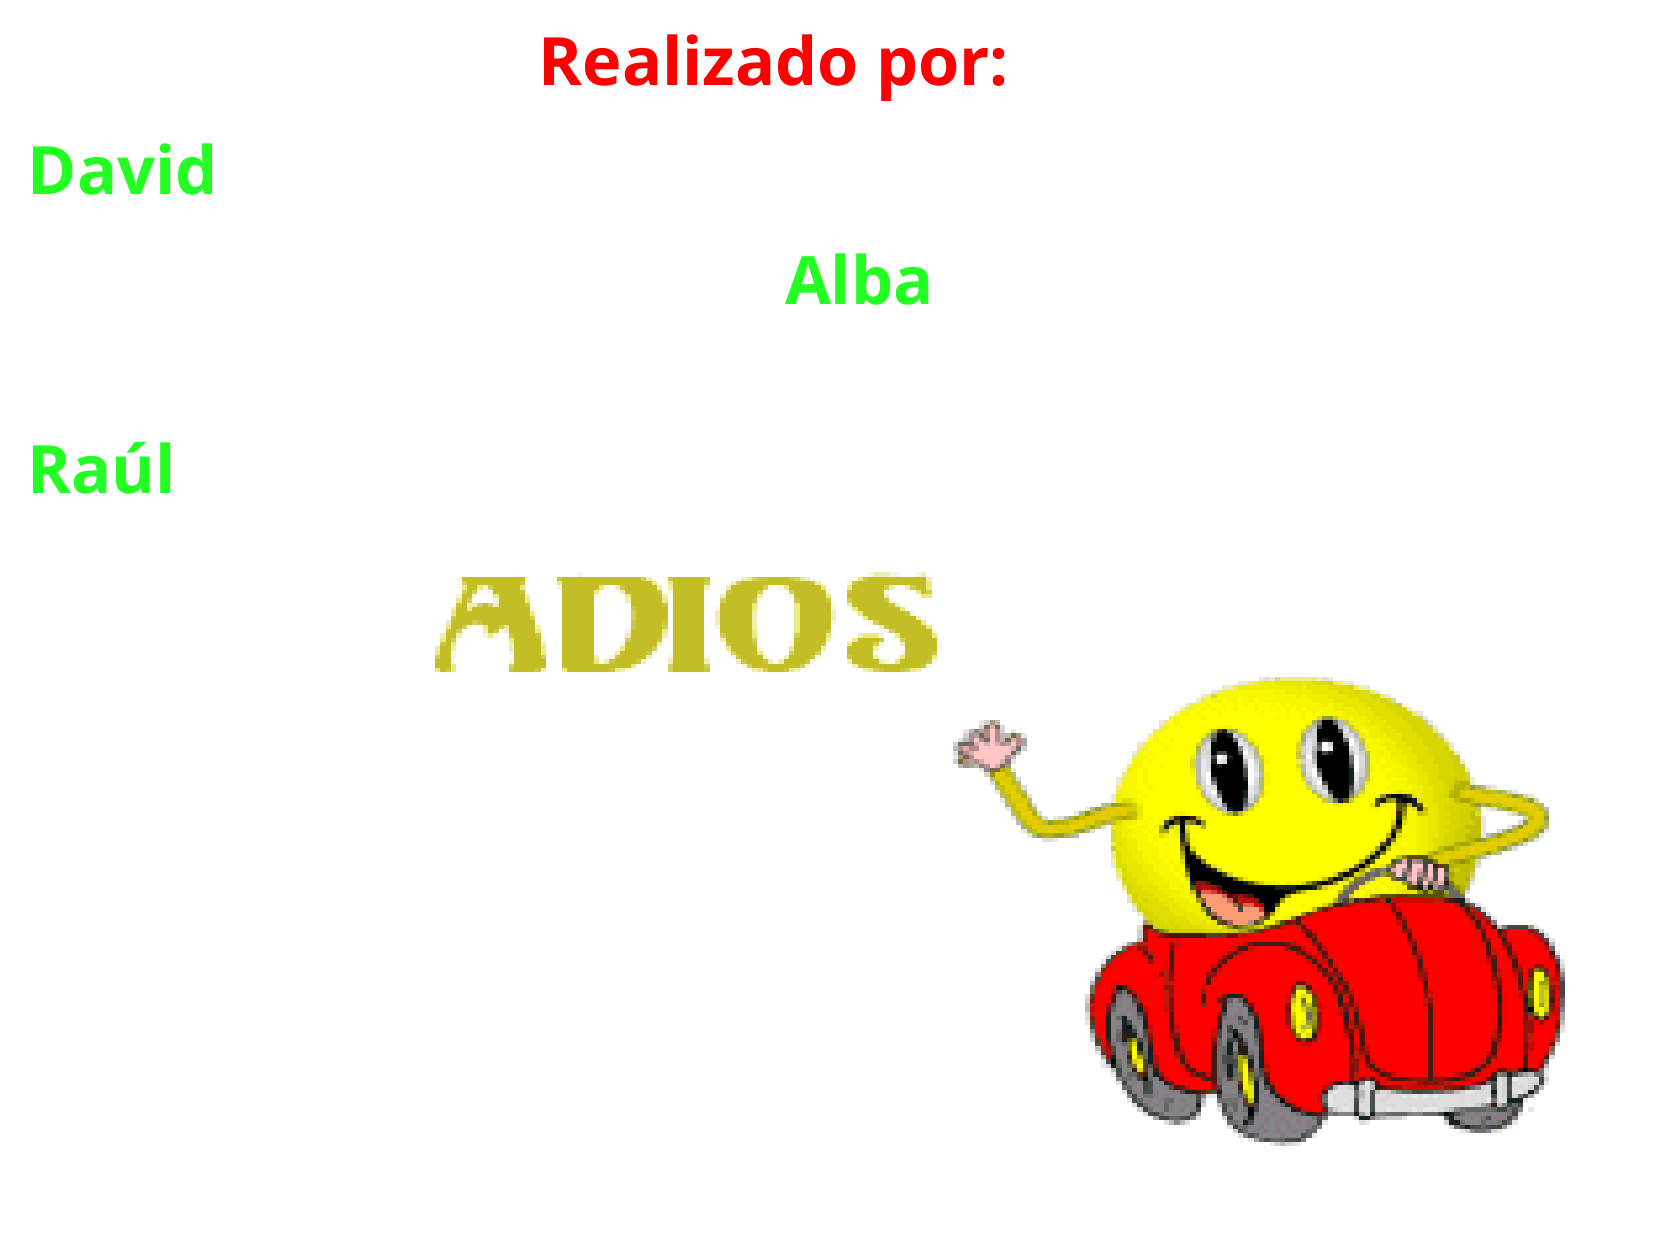

Realizado por:
David
 Alba
 Raúl
# Fin